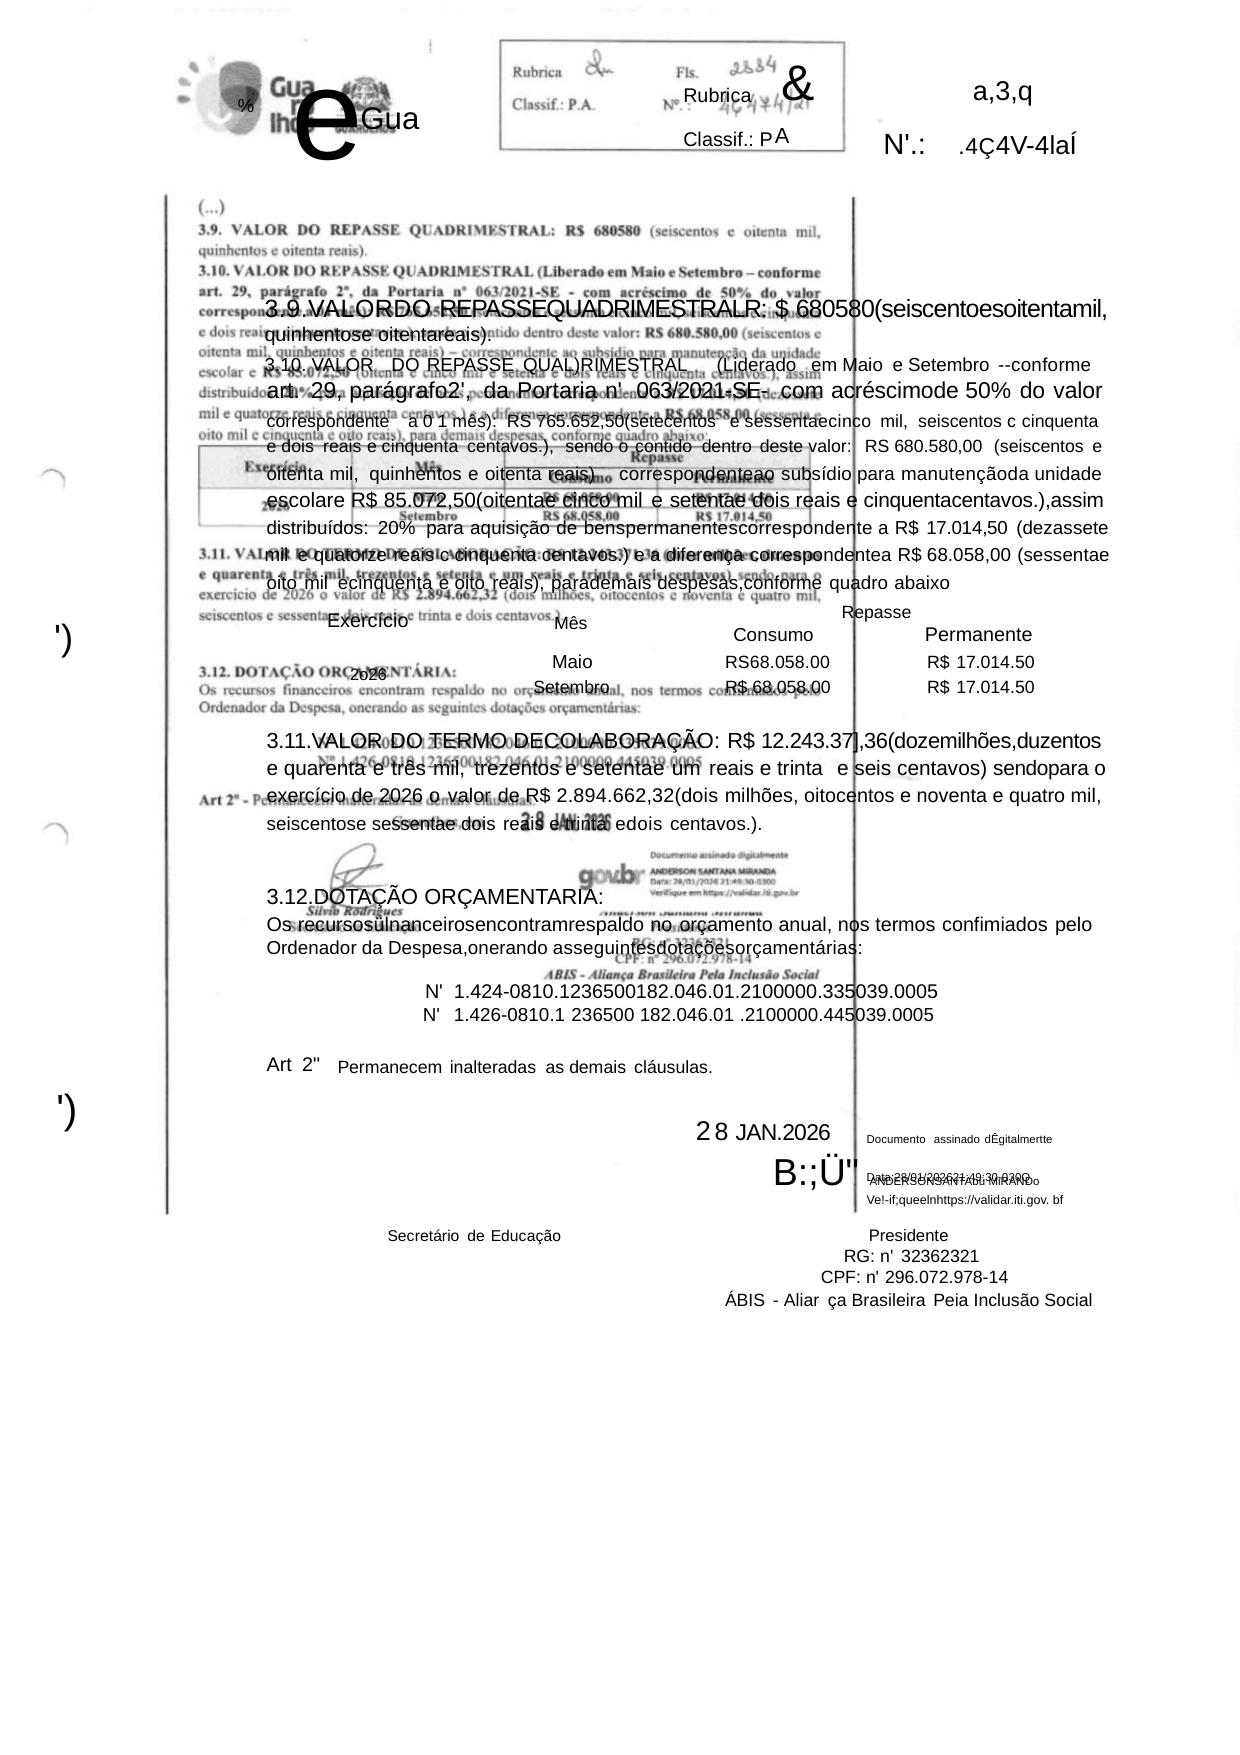

e
&
a,3,q
Rubrica
&
%
Gua
A
N'.:
Classif.: P
.4Ç4V-4laÍ
3.9.VALORDO REPASSEQUADRIMESTRALR: $ 680580(seiscentoesoitentamil,
quinhentose oitentareais).
3.10. VALOR DO REPASSE QUAL)RIMESTRAL
(Liderado em Maio e Setembro --conforme
art. 29, parágrafo2', da Portaria n' 063/2021-SE- com acréscimode 50% do valor
correspondente a 0 1 mês): RS 765.652,50(setecentos e sessentaecinco mil, seiscentos c cinquenta
e dois reais e cinquenta centavos.), sendo o contido dentro deste valor: RS 680.580,00 (seiscentos e
oitenta mil, quinhentos e oitenta reais) correspondenteao subsídio para manutençãoda unidade
escolare R$ 85.072,50(oitentae cinco mil e setentae dois reais e cinquentacentavos.),assim
distribuídos: 20% para aquisição de benspermanentescorrespondente a R$ 17.014,50 (dezassete
mil e quatorze reais c cinquenta centavos.) e a diferença correspondentea R$ 68.058,00 (sessentae
oito mil ecinquenta e oito reais), parademais despesas,conforme quadro abaixo
Repasse
Exercício
2o26
Mês
')
Permanente
R$ 17.014.50
R$ 17.014.50
Consumo
Maio
RS68.058.00
R$ 68.058.00
Setembro
3.11.VALOR DO TERMO DECOLABORAÇÃO: R$ 12.243.37],36(dozemilhões,duzentos
e quarenta e três mil, trezentos e setentae um reais e trinta e seis centavos) sendopara o
exercício de 2026 o valor de R$ 2.894.662,32(dois milhões, oitocentos e noventa e quatro mil,
seiscentose sessentae dois reais e trinta edois centavos.).
3.12.DOTAÇÃO ORÇAMENTARIA:
Os recursosülnanceirosencontramrespaldo no orçamento anual, nos termos confimiados pelo
Ordenador da Despesa,onerando asseguintesdotaçõesorçamentárias:
N' 1.424-0810.1236500182.046.01.2100000.335039.0005
N' 1.426-0810.1 236500 182.046.01 .2100000.445039.0005
Art 2"
Permanecem inalteradas as demais cláusulas.
,kGua'-lh.s, em
28 JAN.2026
')
Documento assinado dÊgitalmertte
B:;Ü" ANDERSONSANTAbü MiRANDo
Ve!-if;queelnhttps://validar.iti.gov. bf
Data:28/01/202621:49:30-030Q
Presidente
RG: n' 32362321
Secretário de Educação
CPF: n' 296.072.978-14
ÁBIS - Aliar ça Brasileira Peia Inclusão Social